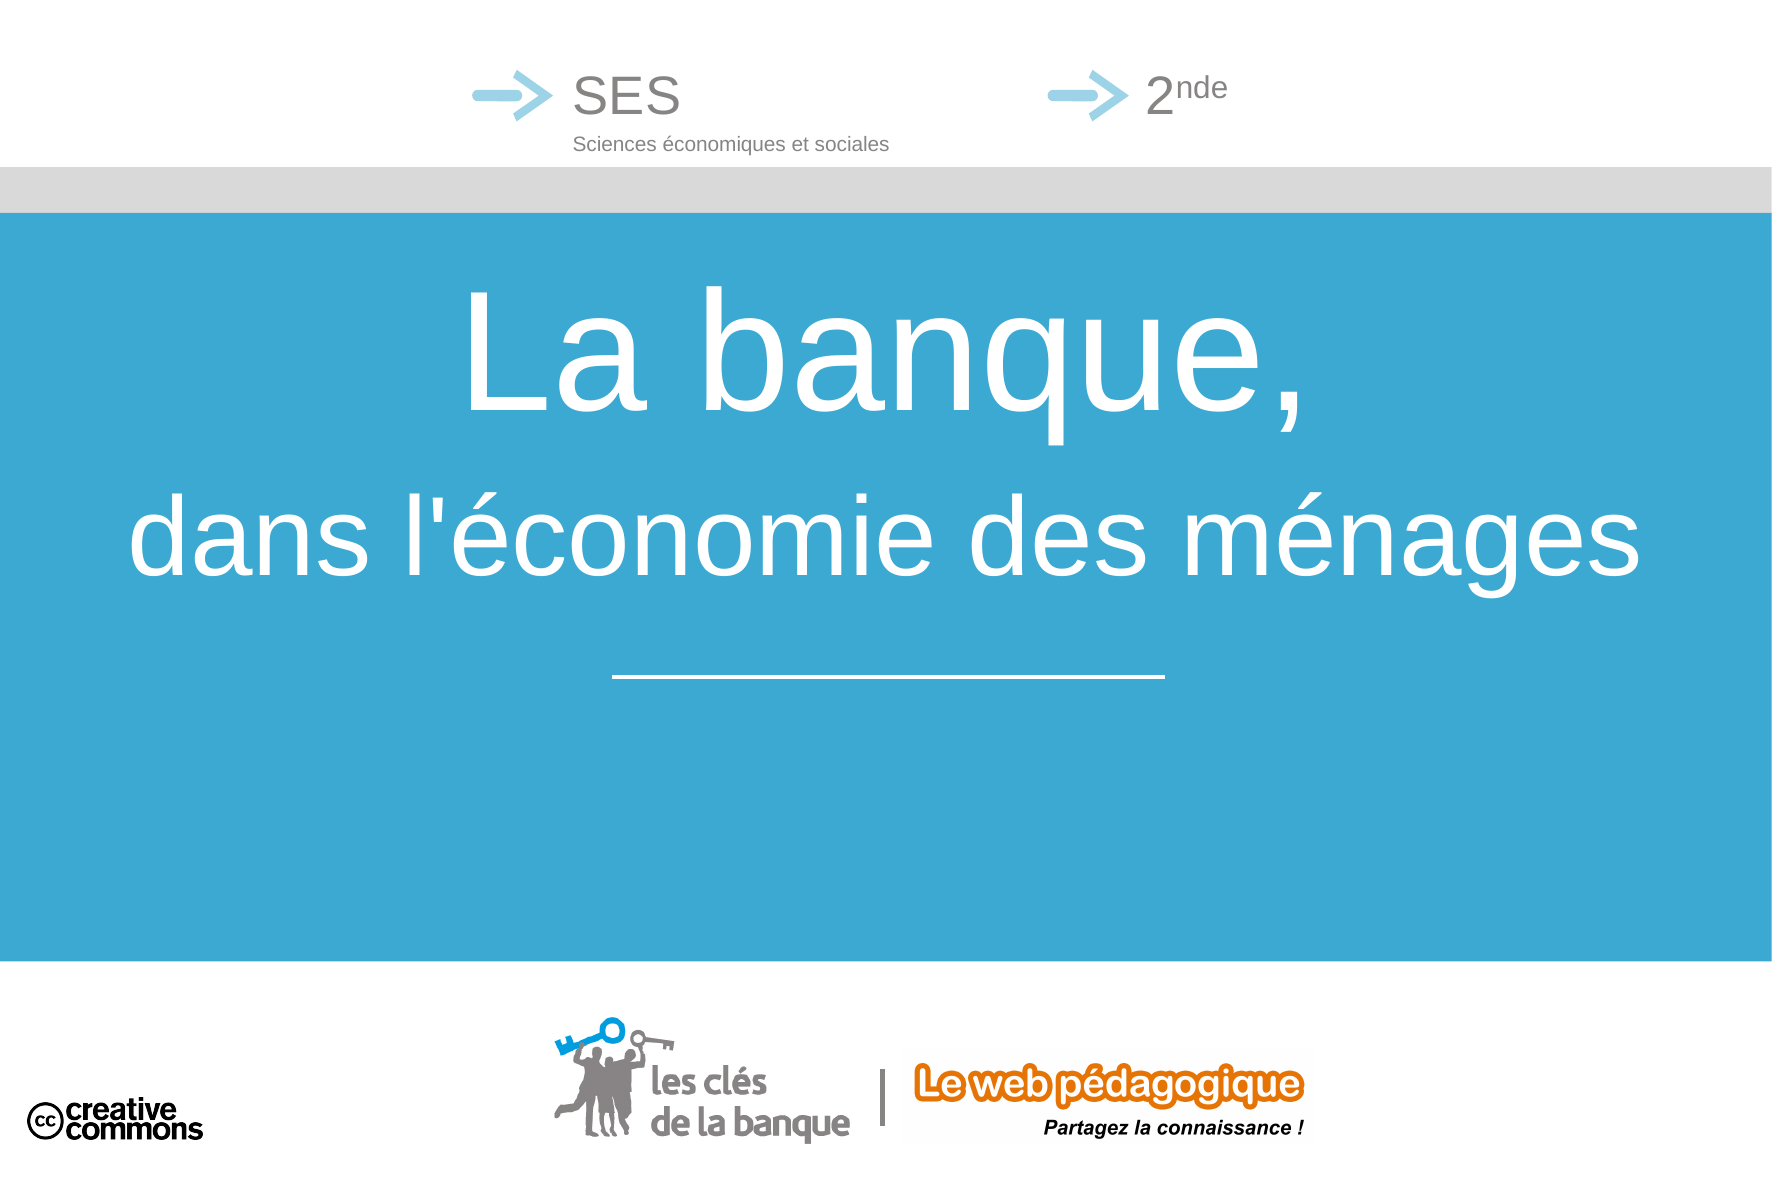

SES
Sciences économiques et sociales
2nde
# La banque, dans l'économie des ménages